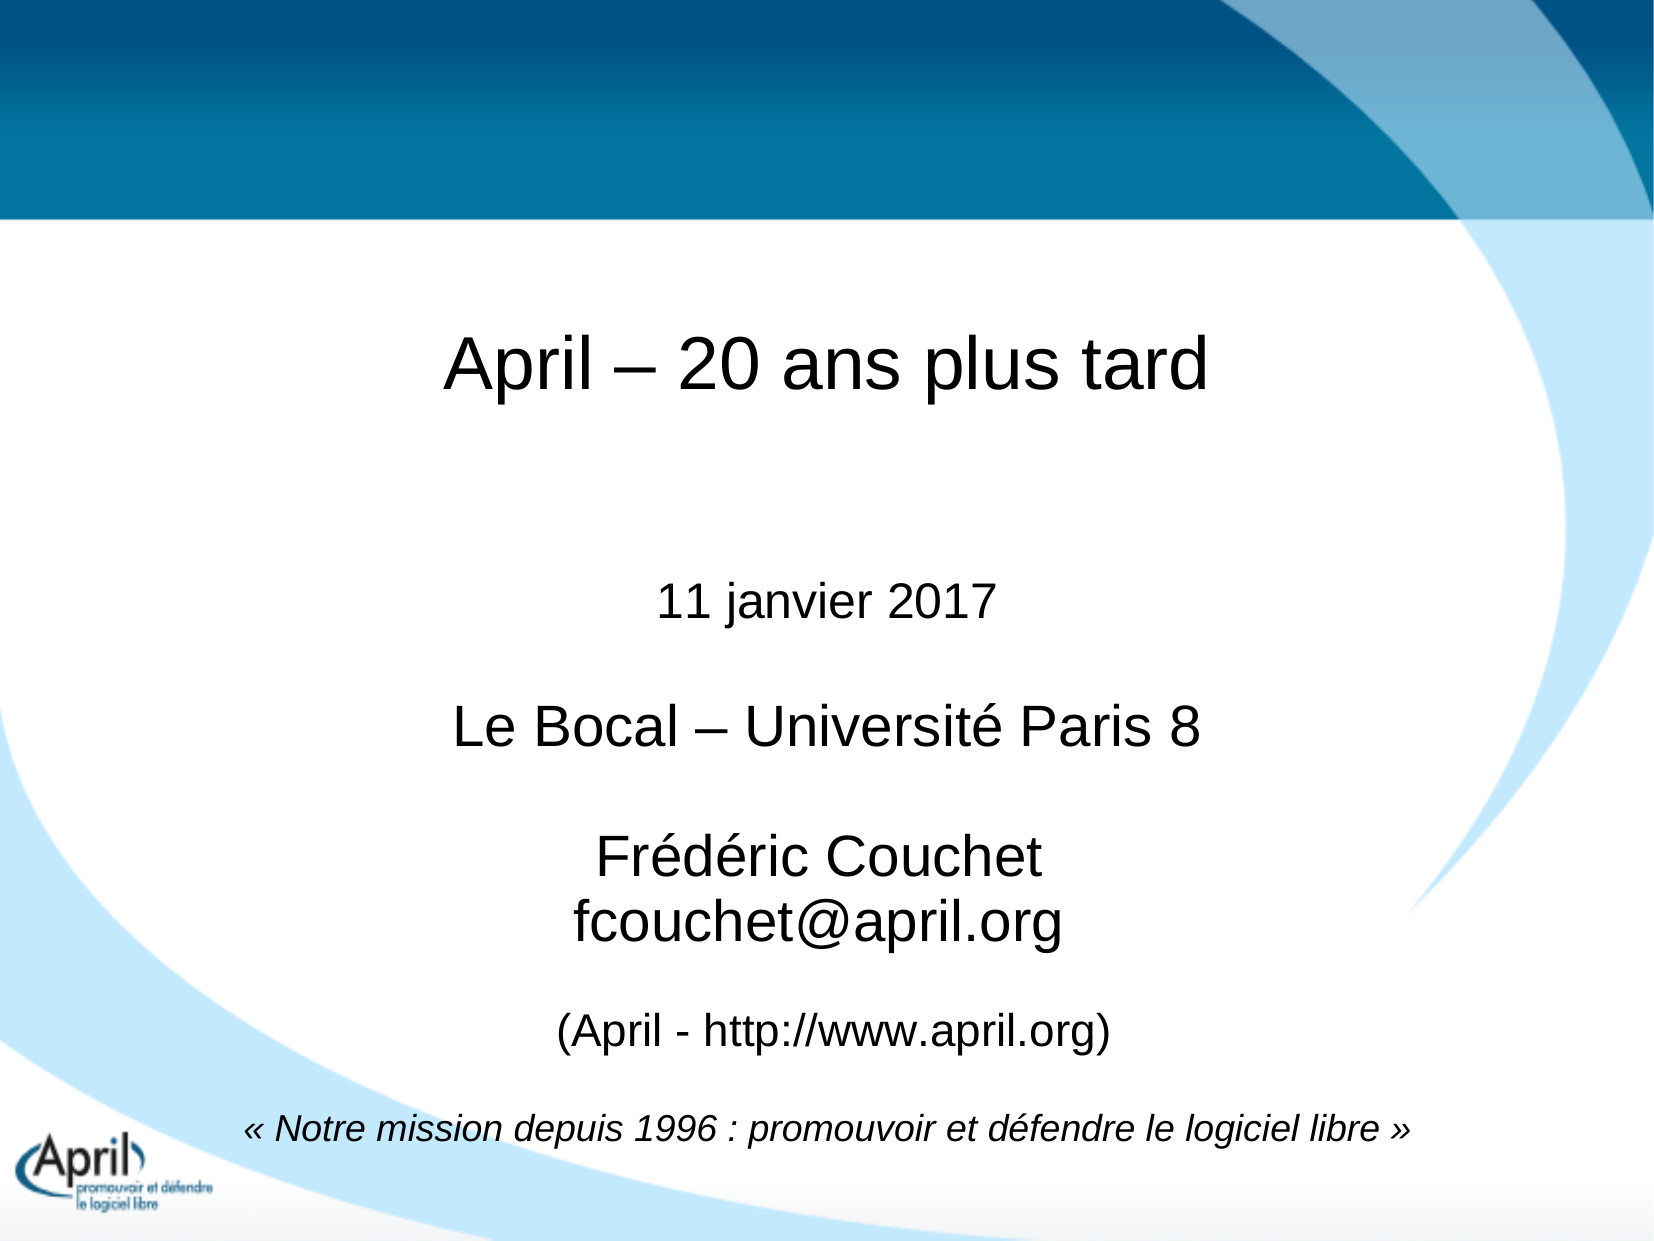

# April – 20 ans plus tard
11 janvier 2017
Le Bocal – Université Paris 8
Frédéric Couchet
fcouchet@april.org
 (April - http://www.april.org)
« Notre mission depuis 1996 : promouvoir et défendre le logiciel libre »